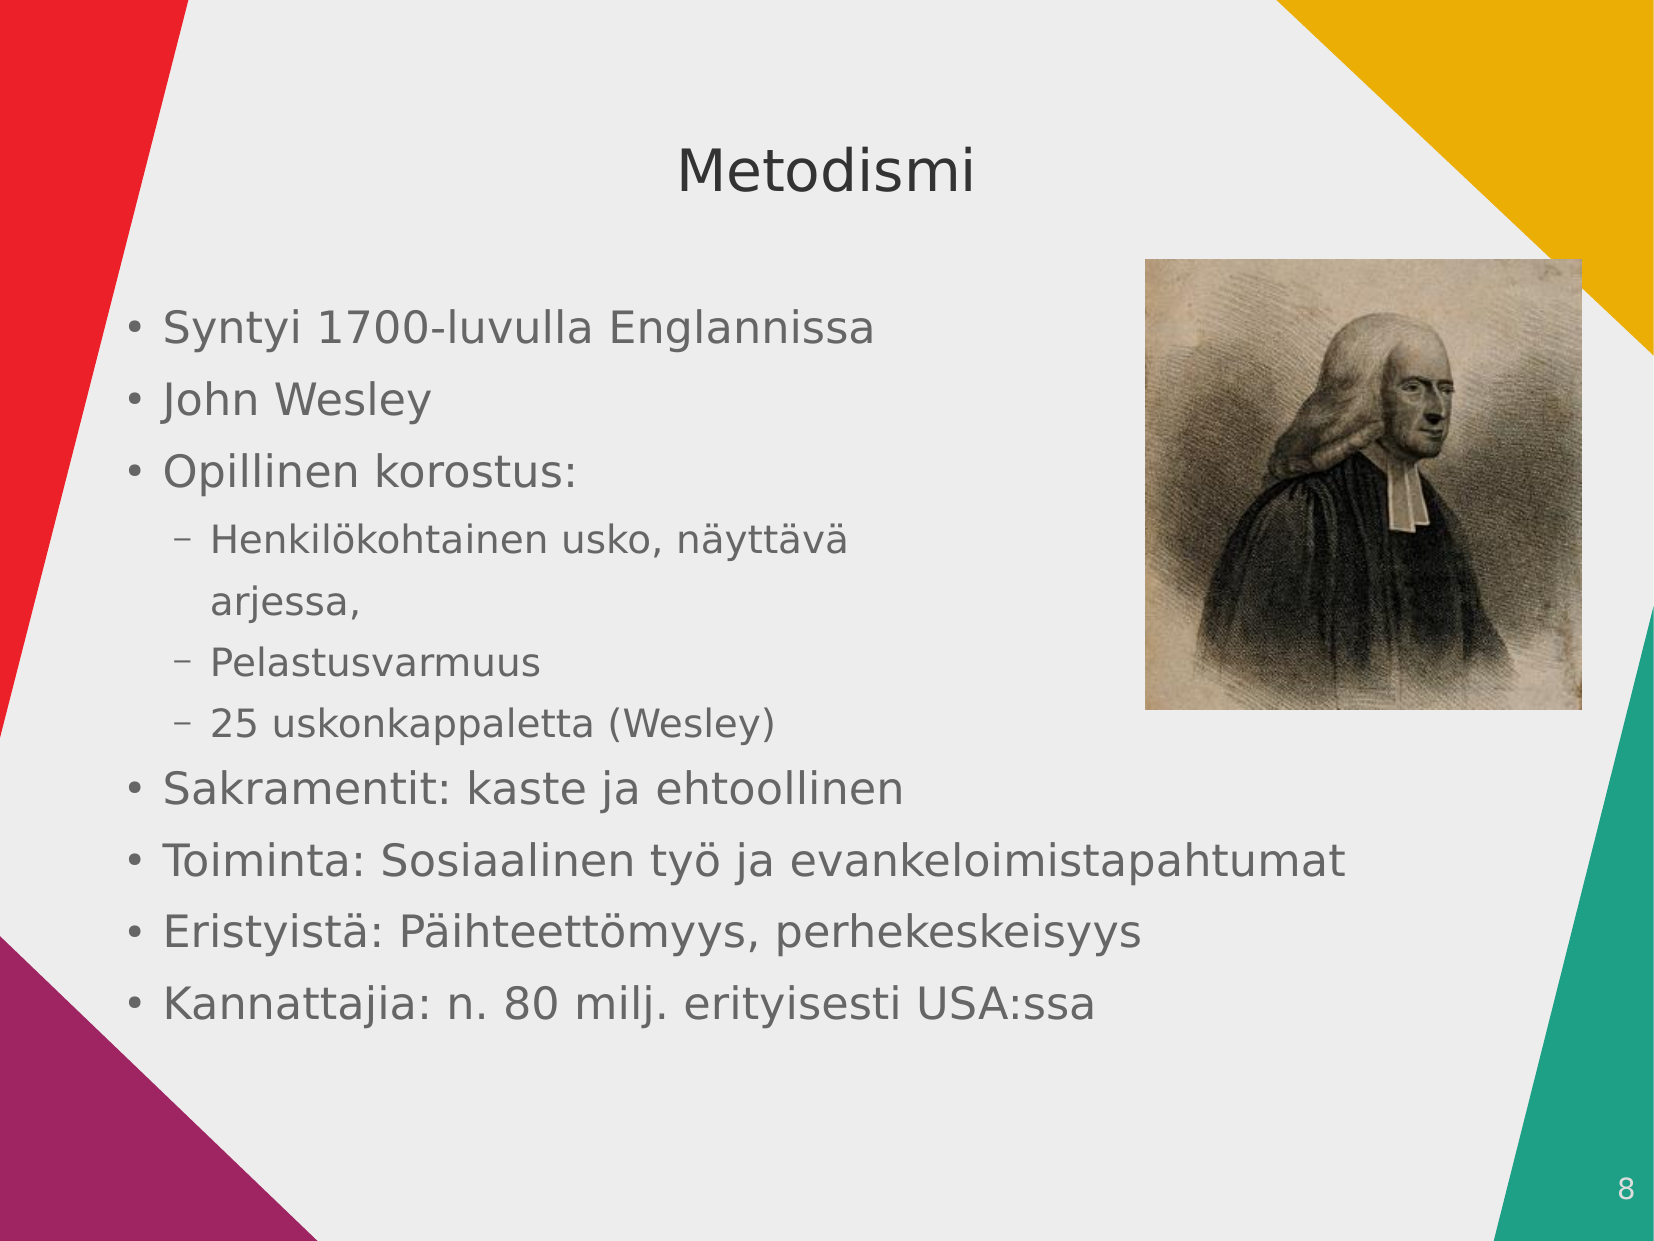

# Metodismi
Syntyi 1700-luvulla Englannissa
John Wesley
Opillinen korostus:
Henkilökohtainen usko, näyttävä
arjessa,
Pelastusvarmuus
25 uskonkappaletta (Wesley)
Sakramentit: kaste ja ehtoollinen
Toiminta: Sosiaalinen työ ja evankeloimistapahtumat
Eristyistä: Päihteettömyys, perhekeskeisyys
Kannattajia: n. 80 milj. erityisesti USA:ssa
8